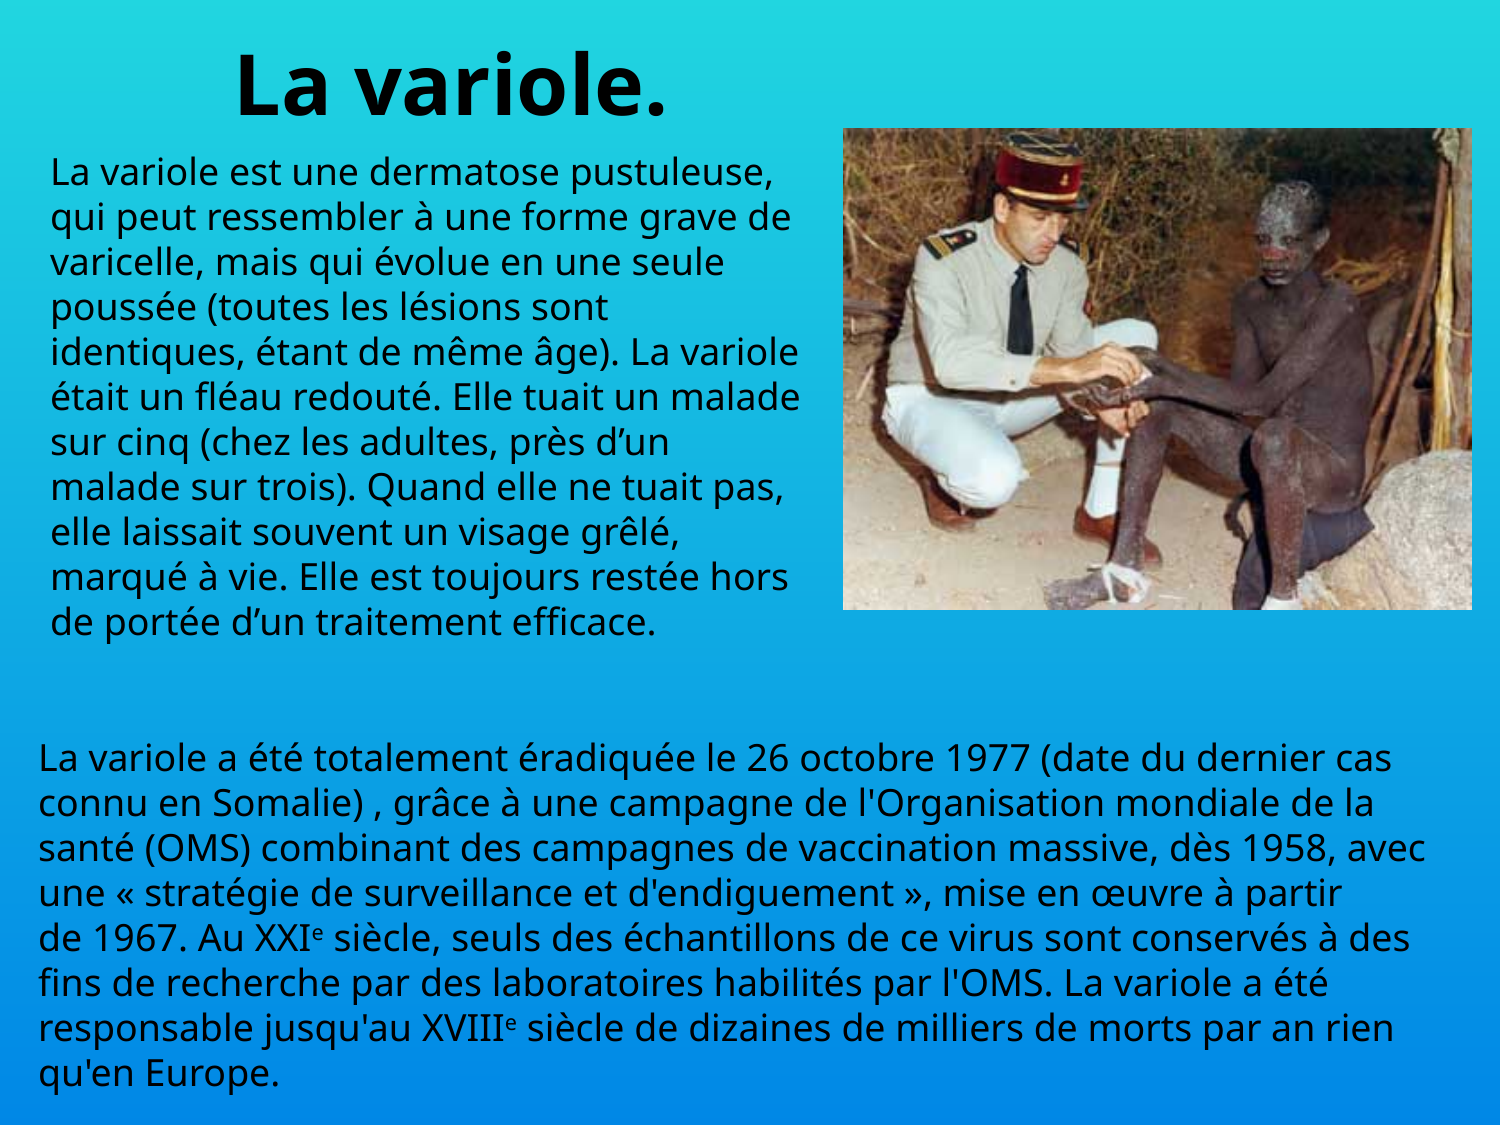

# La variole.
La variole est une dermatose pustuleuse, qui peut ressembler à une forme grave de varicelle, mais qui évolue en une seule poussée (toutes les lésions sont identiques, étant de même âge). La variole était un fléau redouté. Elle tuait un malade sur cinq (chez les adultes, près d’un malade sur trois). Quand elle ne tuait pas, elle laissait souvent un visage grêlé, marqué à vie. Elle est toujours restée hors de portée d’un traitement efficace.
La variole a été totalement éradiquée le 26 octobre 1977 (date du dernier cas connu en Somalie) , grâce à une campagne de l'Organisation mondiale de la santé (OMS) combinant des campagnes de vaccination massive, dès 1958, avec une « stratégie de surveillance et d'endiguement », mise en œuvre à partir de 1967. Au xxie siècle, seuls des échantillons de ce virus sont conservés à des fins de recherche par des laboratoires habilités par l'OMS. La variole a été responsable jusqu'au xviiie siècle de dizaines de milliers de morts par an rien qu'en Europe.